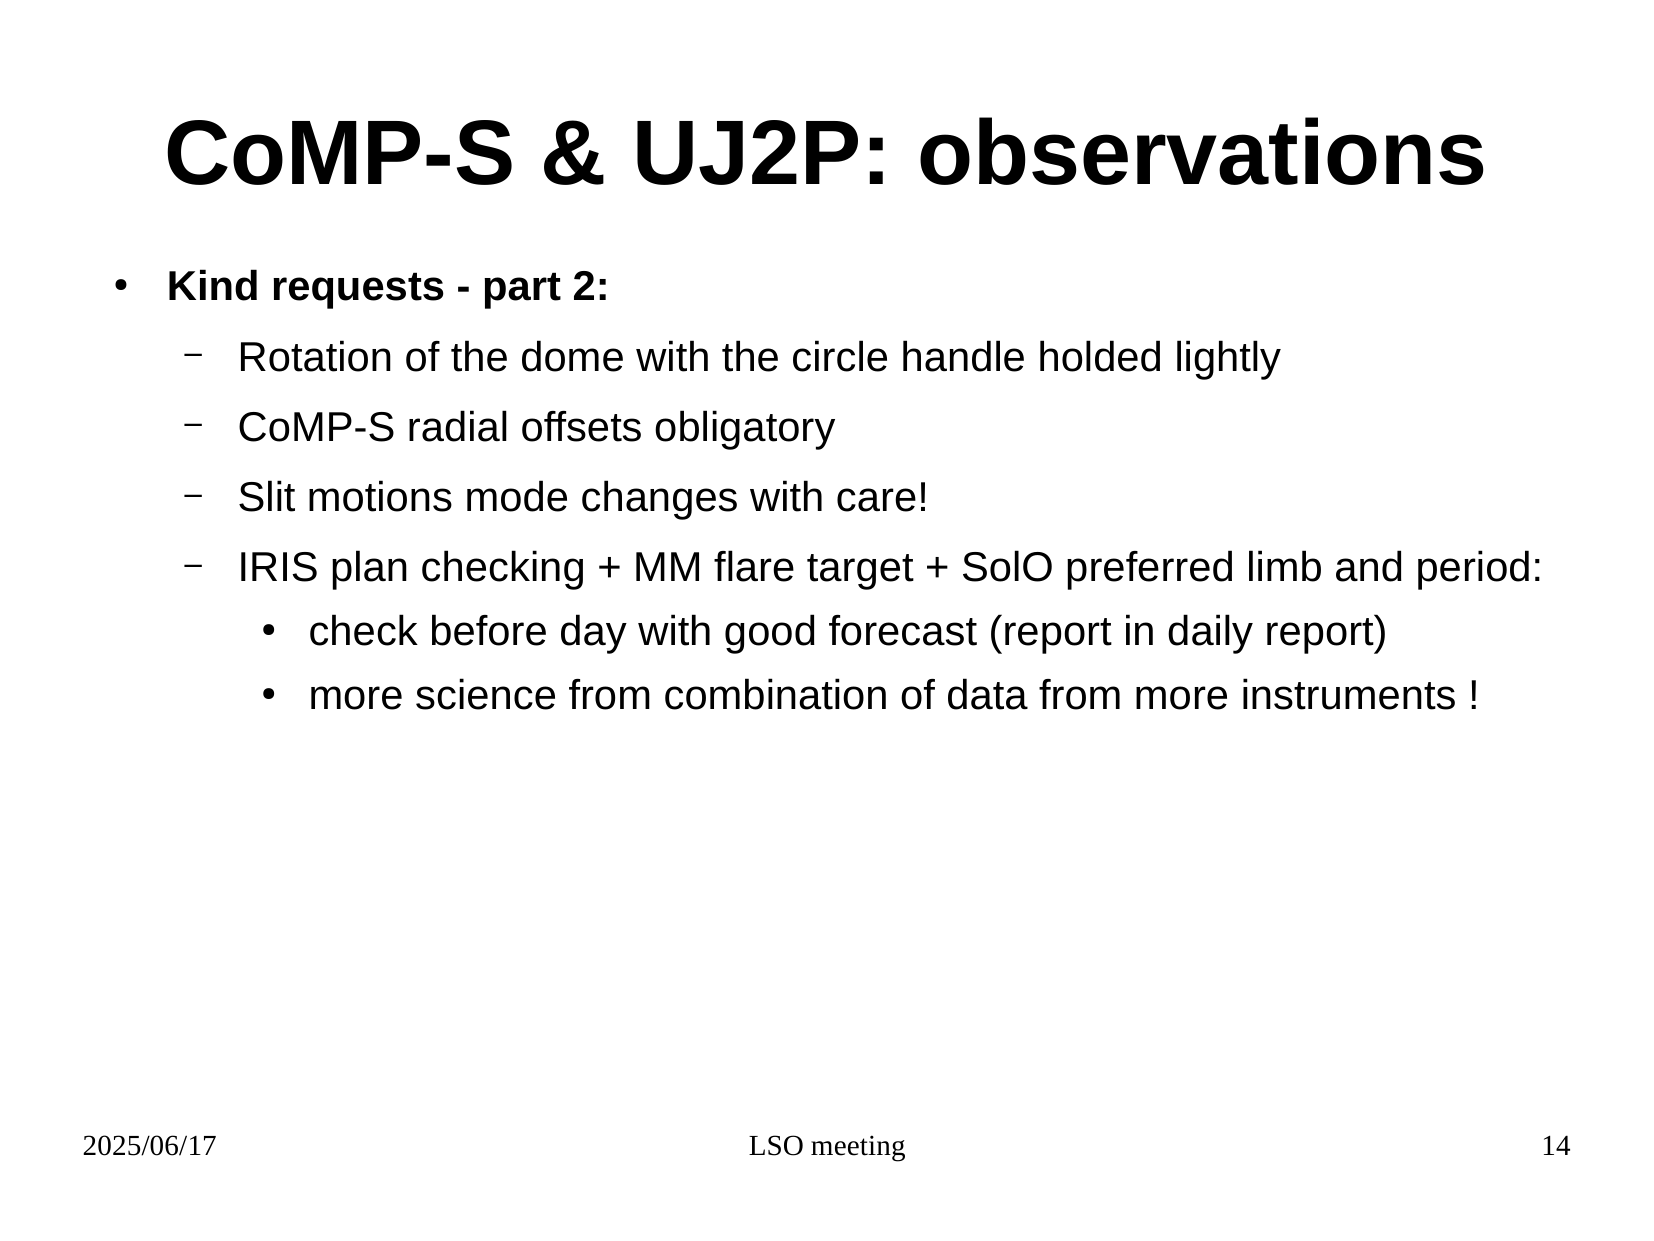

CoMP-S & UJ2P: observations
# Kind requests - part 2:
Rotation of the dome with the circle handle holded lightly
CoMP-S radial offsets obligatory
Slit motions mode changes with care!
IRIS plan checking + MM flare target + SolO preferred limb and period:
check before day with good forecast (report in daily report)
more science from combination of data from more instruments !
2025/06/17
LSO meeting
14